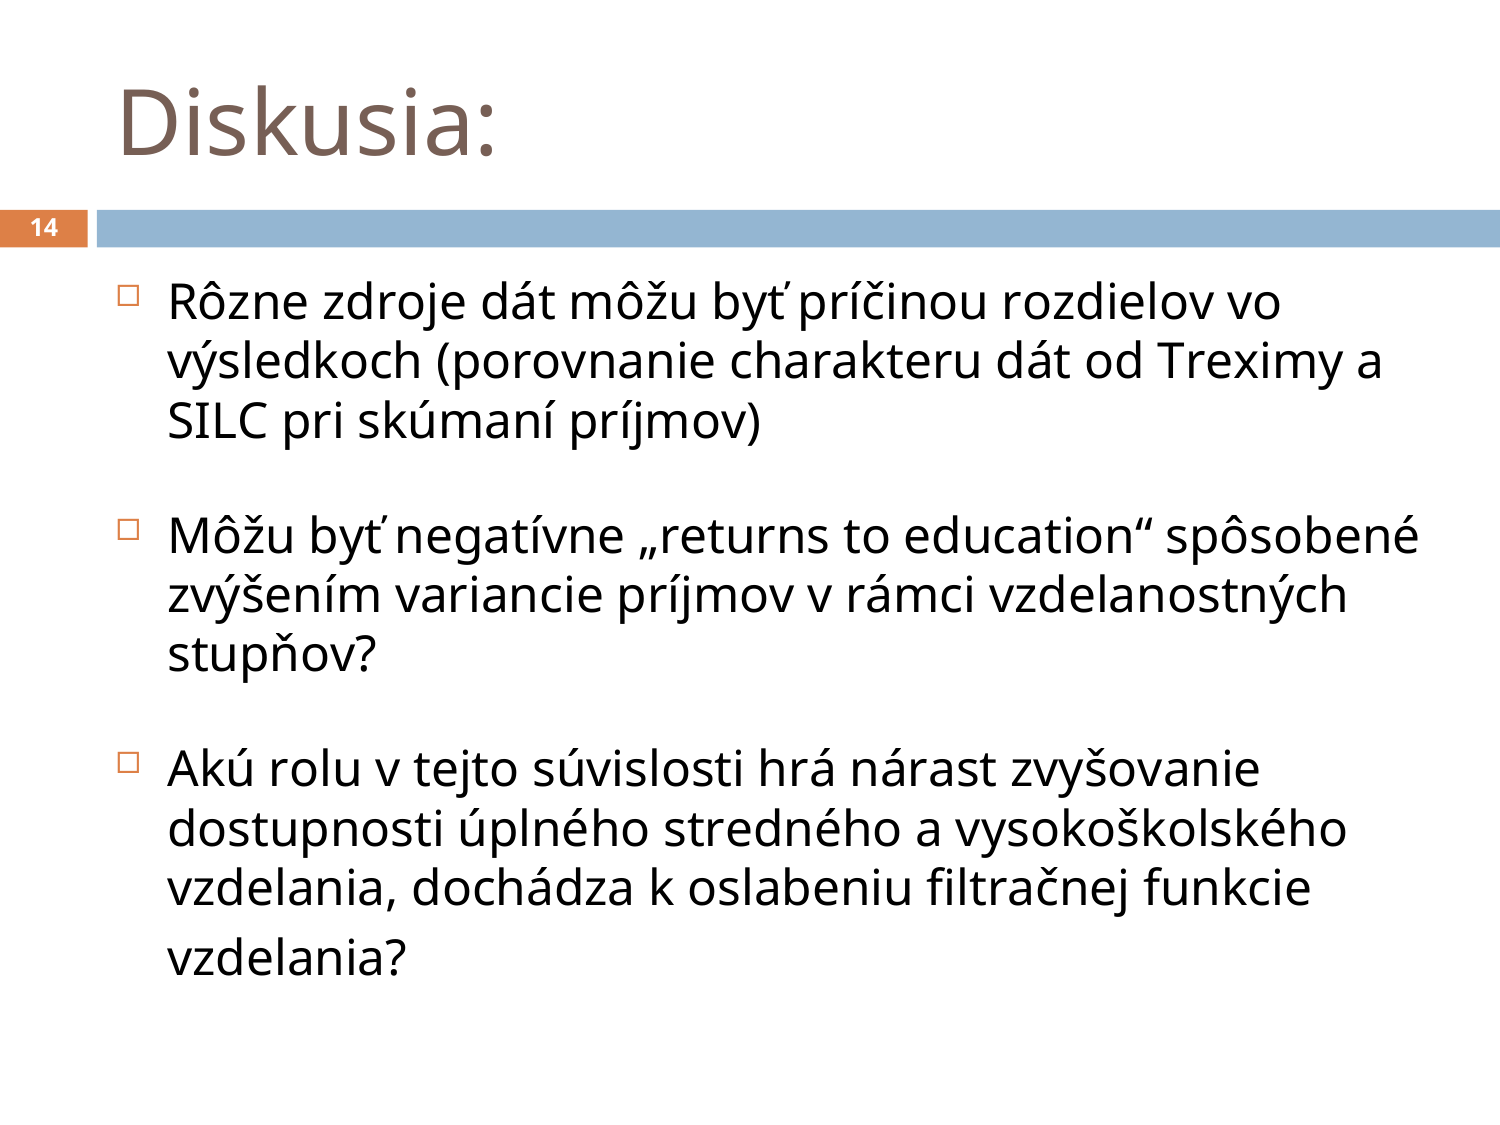

# Diskusia:
Rôzne zdroje dát môžu byť príčinou rozdielov vo výsledkoch (porovnanie charakteru dát od Treximy a SILC pri skúmaní príjmov)
Môžu byť negatívne „returns to education“ spôsobené zvýšením variancie príjmov v rámci vzdelanostných stupňov?
Akú rolu v tejto súvislosti hrá nárast zvyšovanie dostupnosti úplného stredného a vysokoškolského vzdelania, dochádza k oslabeniu filtračnej funkcie vzdelania?